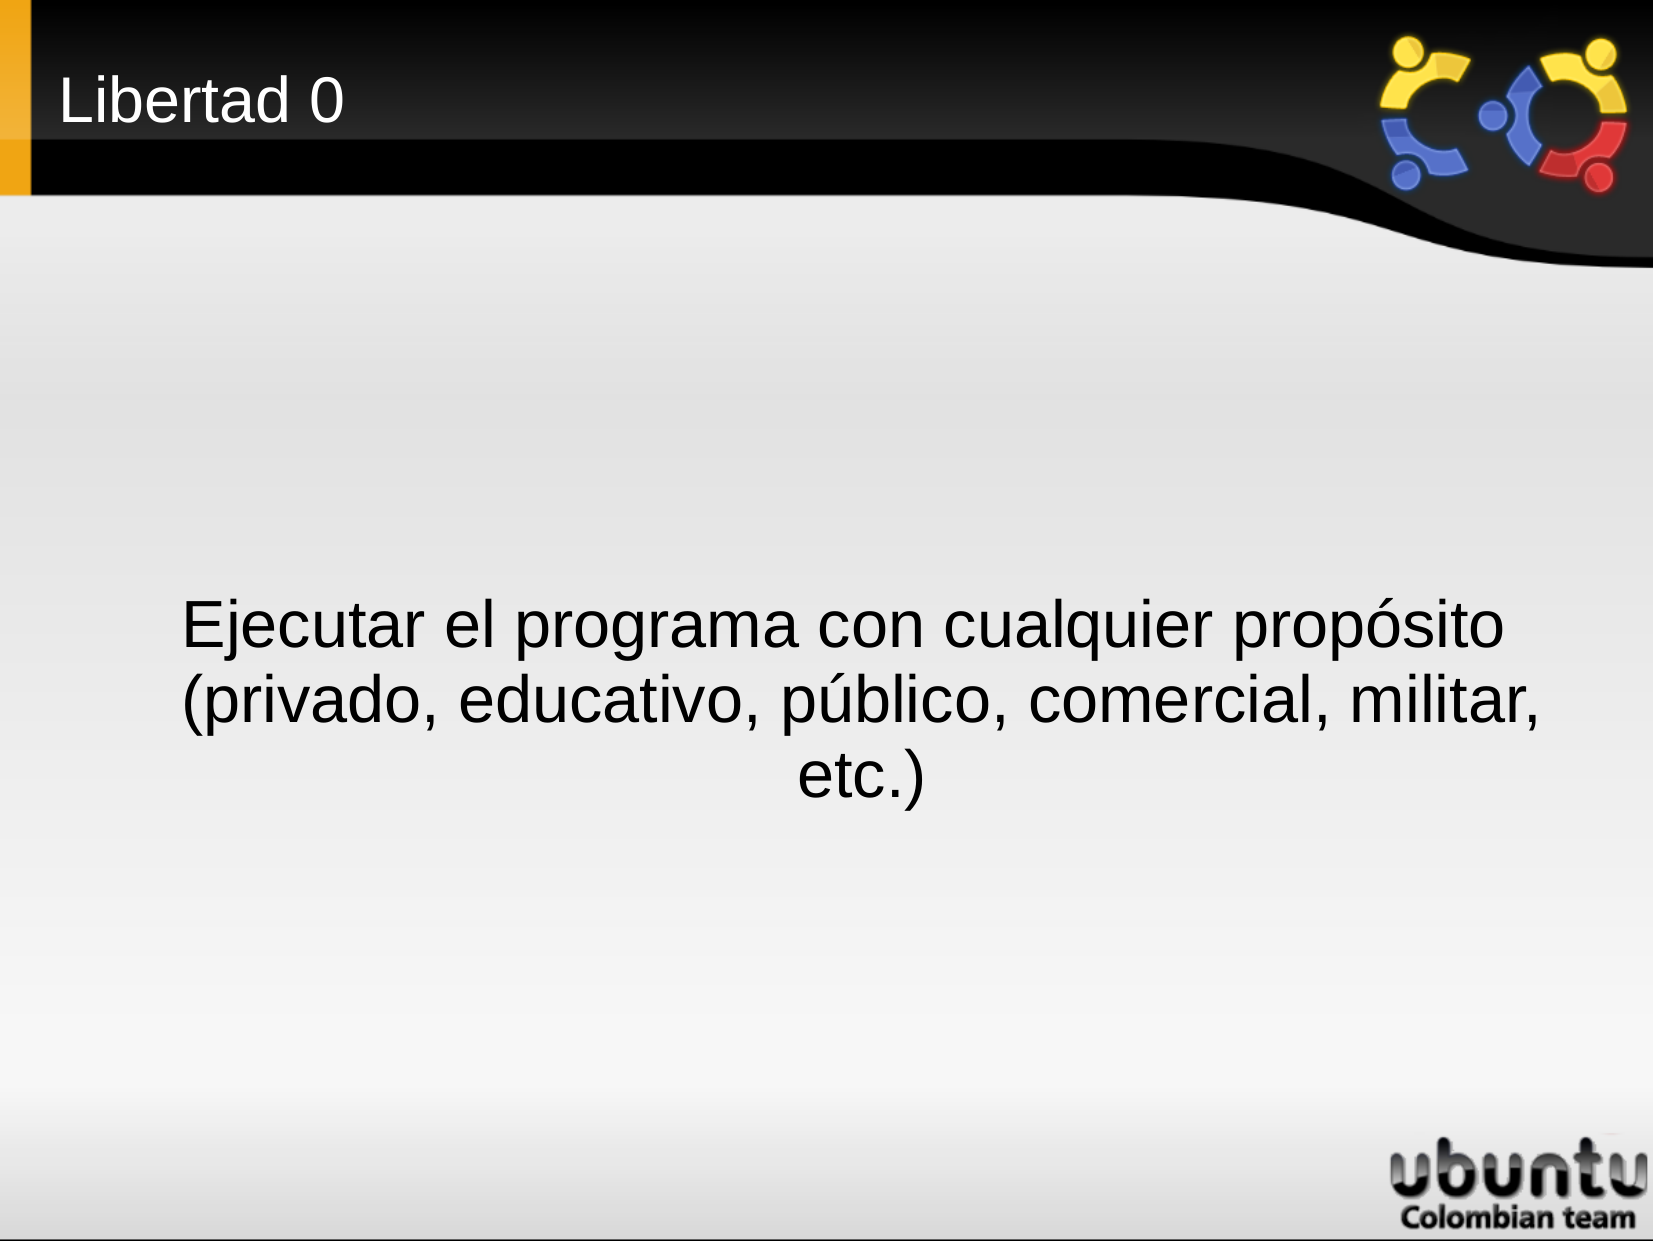

# Libertad 0
Ejecutar el programa con cualquier propósito (privado, educativo, público, comercial, militar, etc.)